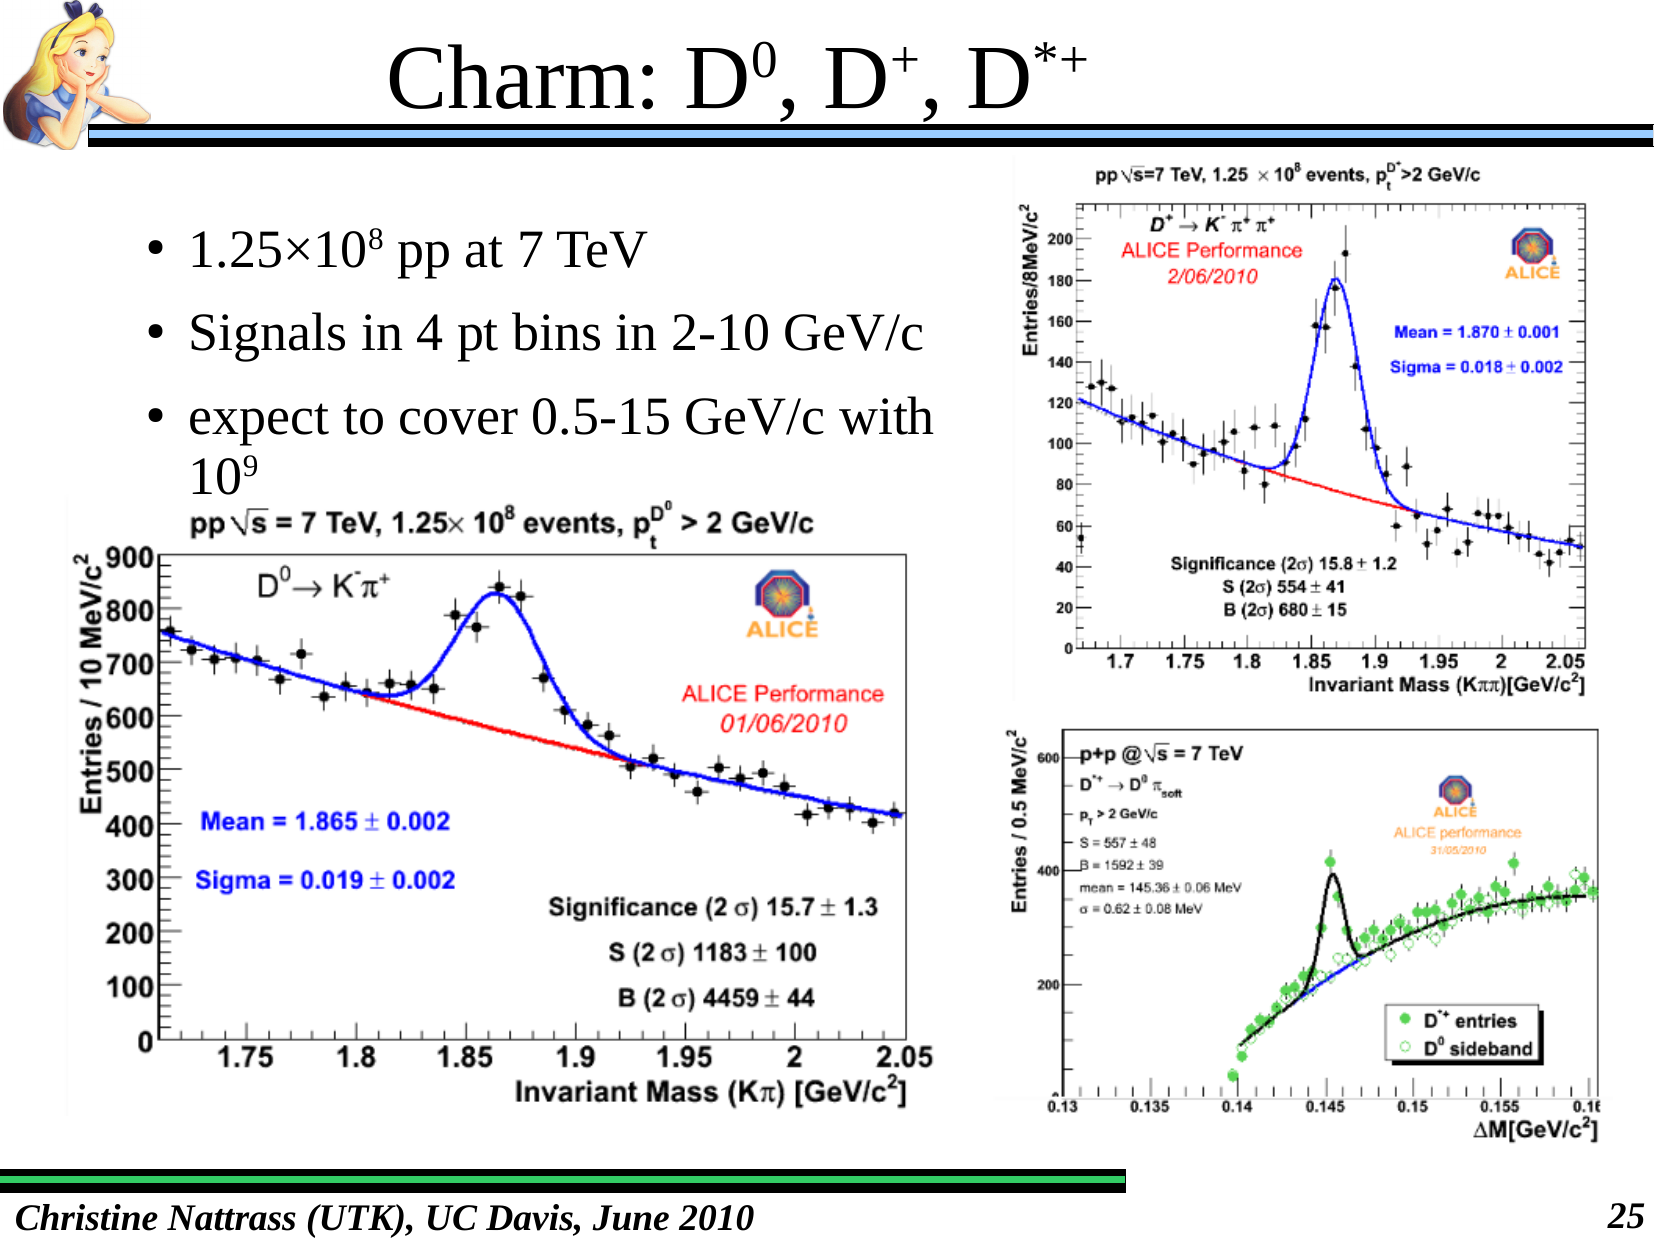

# Charm: D0, D+, D*+
1.25×108 pp at 7 TeV
Signals in 4 pt bins in 2-10 GeV/c
expect to cover 0.5-15 GeV/c with 109